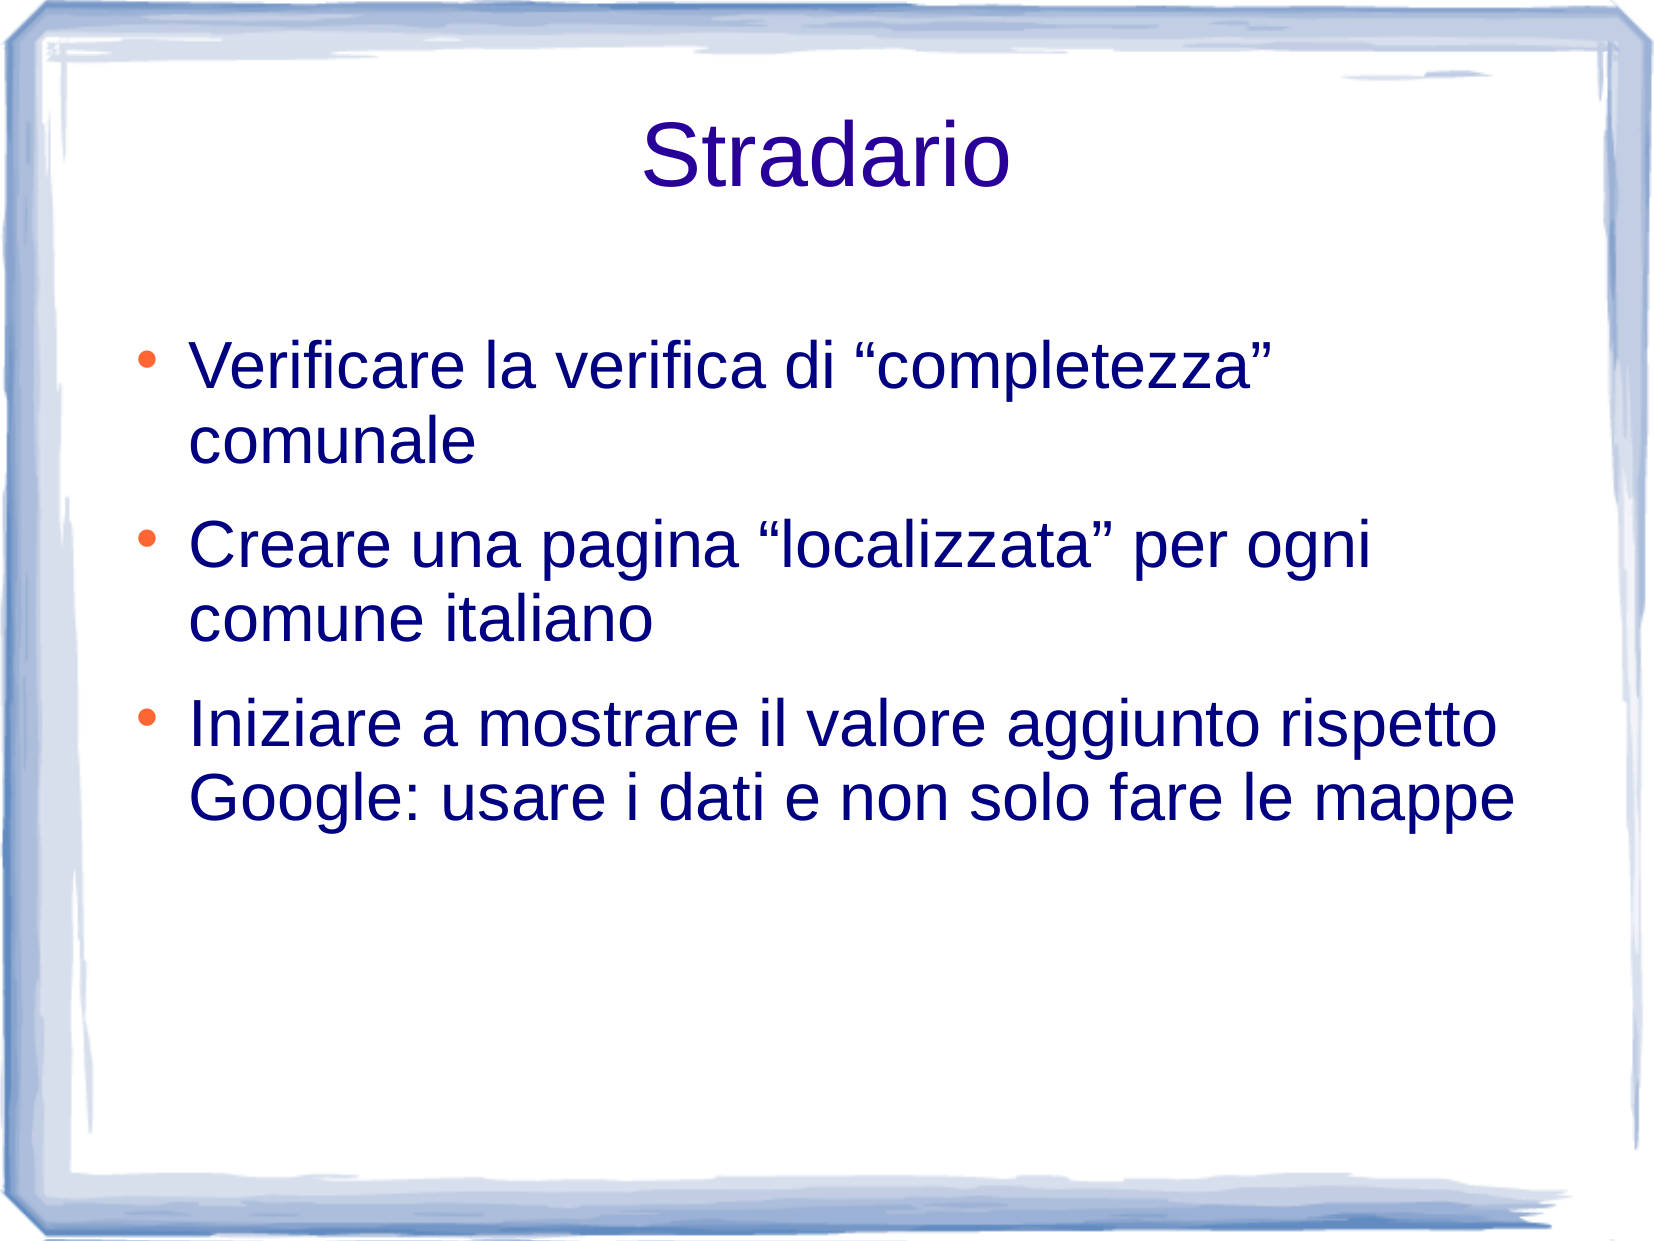

# Stradario
Verificare la verifica di “completezza” comunale
Creare una pagina “localizzata” per ogni comune italiano
Iniziare a mostrare il valore aggiunto rispetto Google: usare i dati e non solo fare le mappe